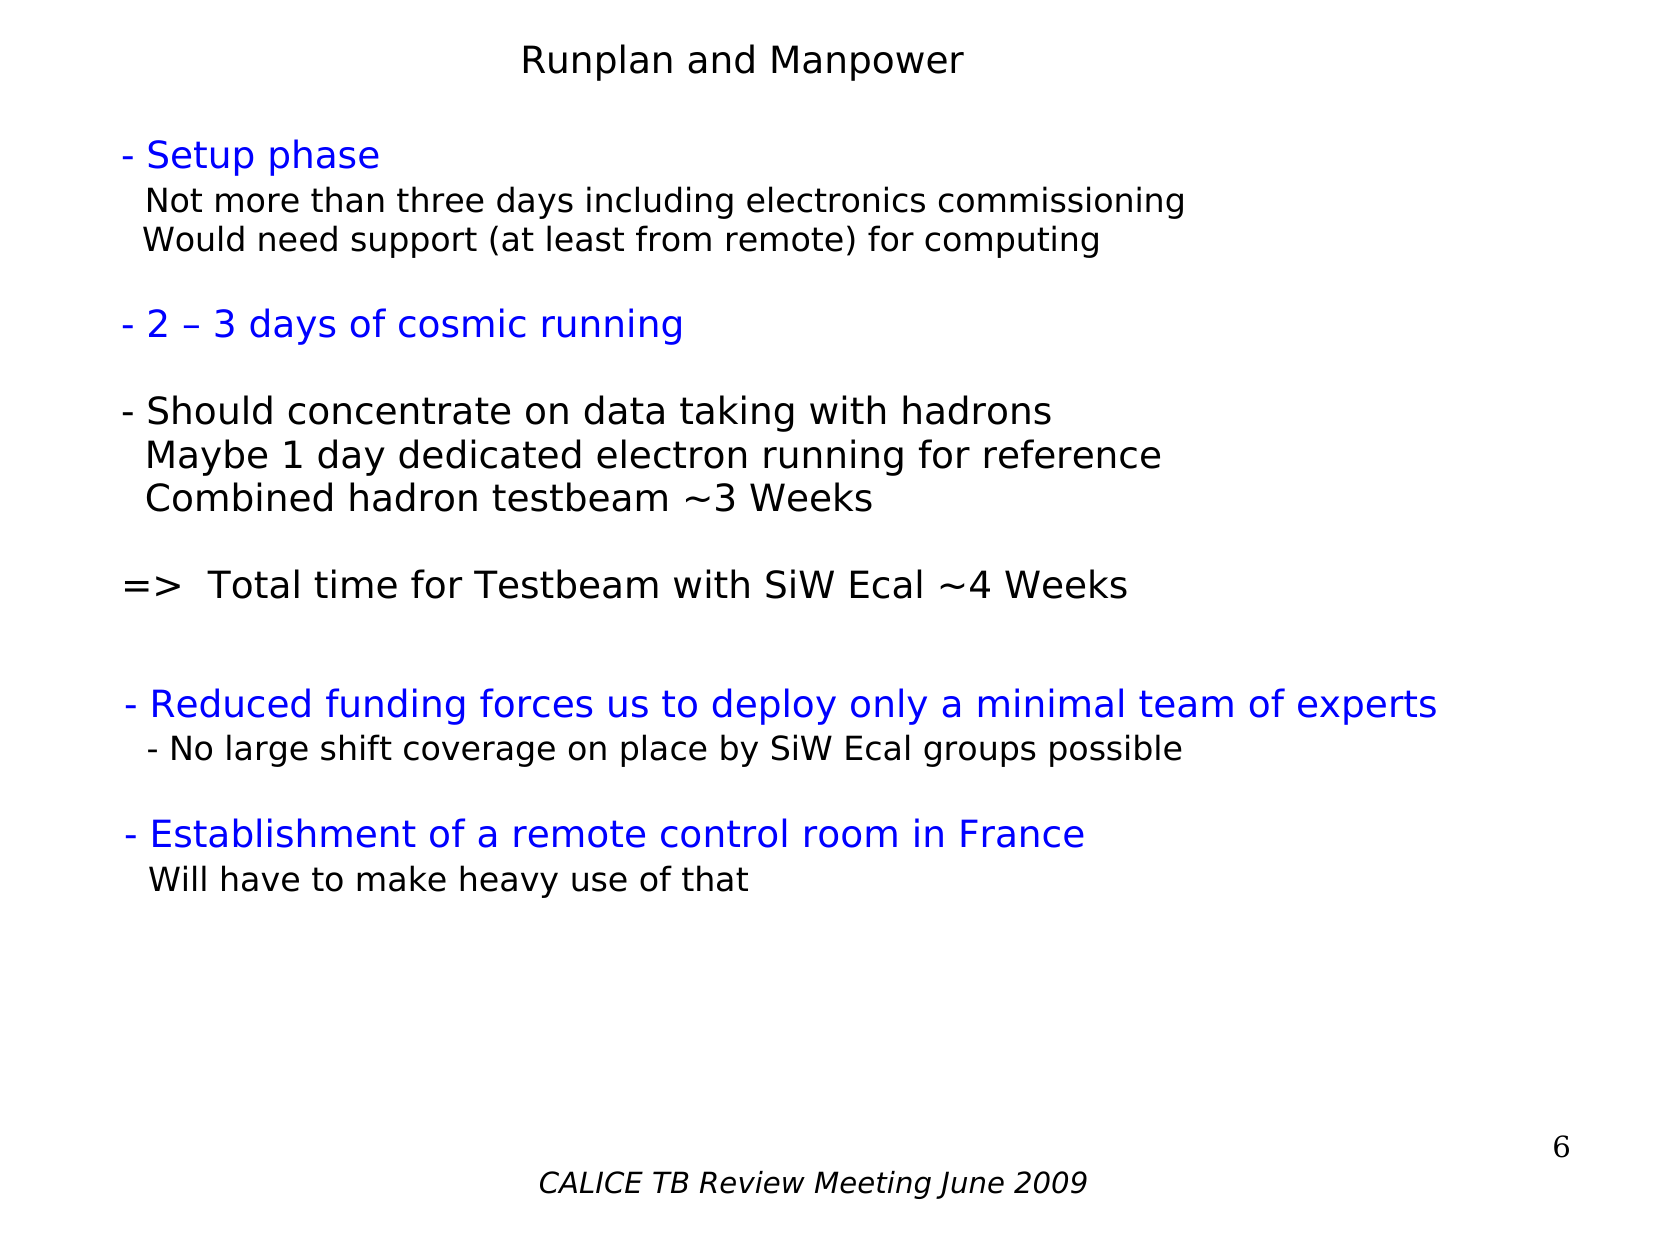

Runplan and Manpower
- Setup phase
 Not more than three days including electronics commissioning
 Would need support (at least from remote) for computing
- 2 – 3 days of cosmic running
- Should concentrate on data taking with hadrons
 Maybe 1 day dedicated electron running for reference
 Combined hadron testbeam ~3 Weeks
=> Total time for Testbeam with SiW Ecal ~4 Weeks
- Reduced funding forces us to deploy only a minimal team of experts
 - No large shift coverage on place by SiW Ecal groups possible
- Establishment of a remote control room in France
 Will have to make heavy use of that
6